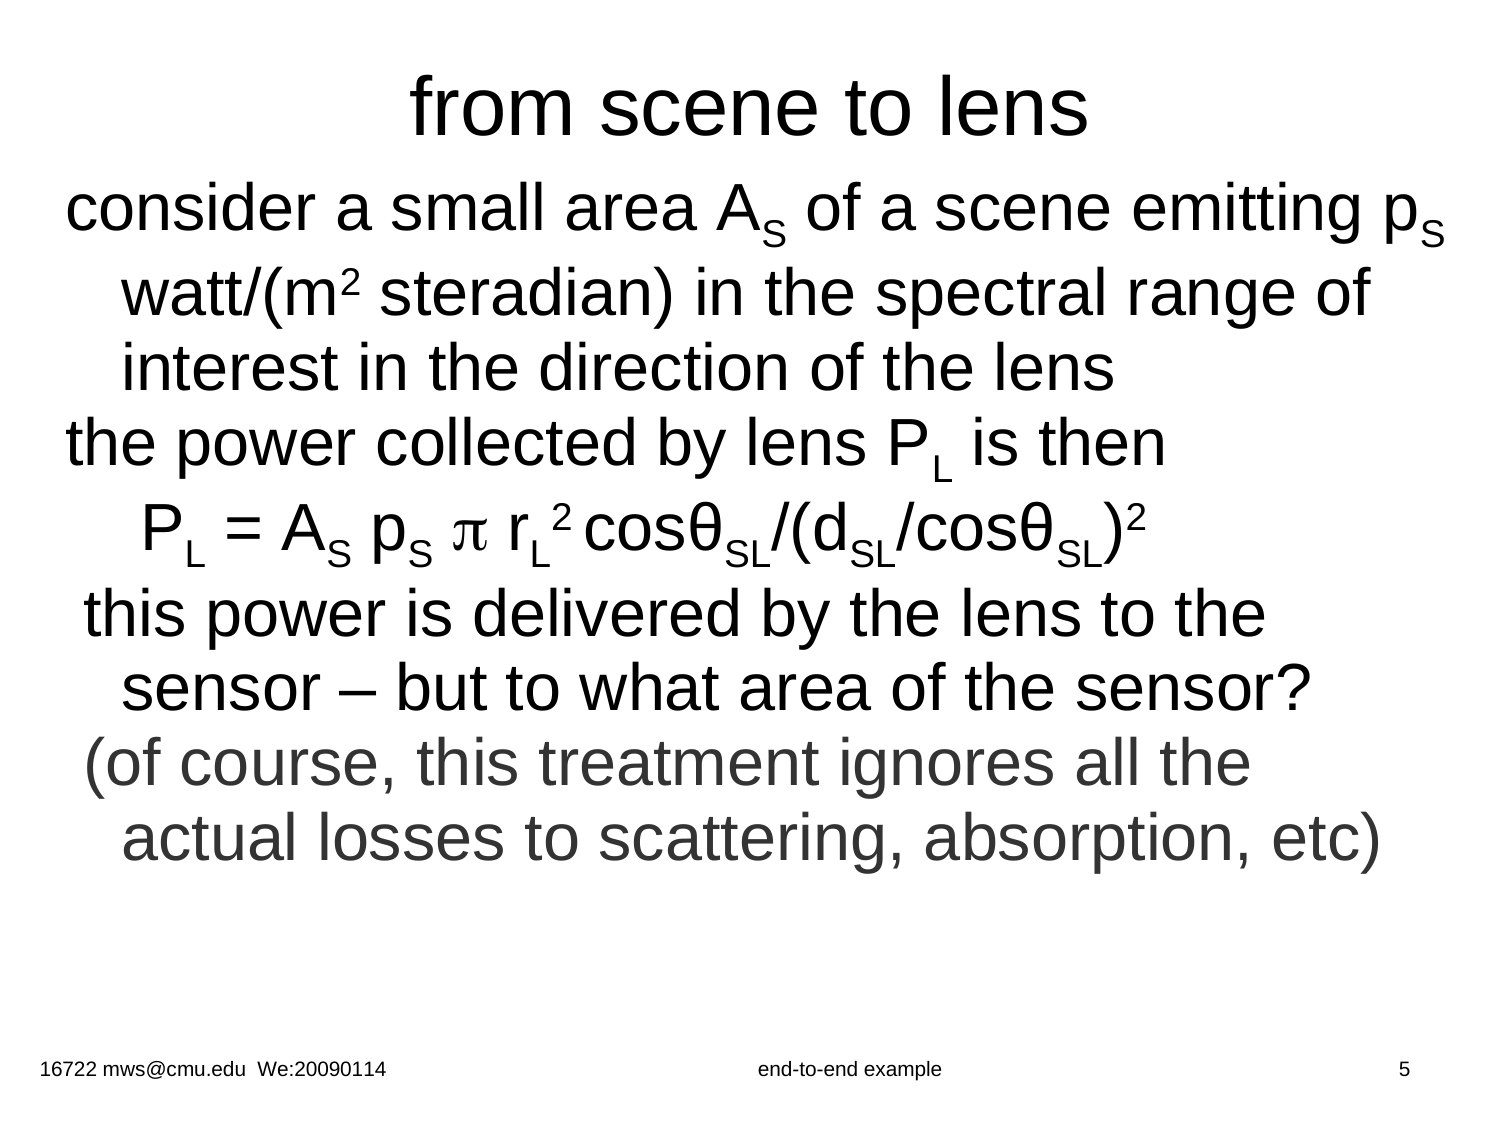

# from scene to lens
consider a small area AS of a scene emitting pS watt/(m2 steradian) in the spectral range of interest in the direction of the lens
the power collected by lens PL is then
PL = AS pS  rL2 cosθSL/(dSL/cosθSL)2
 this power is delivered by the lens to the sensor – but to what area of the sensor?
 (of course, this treatment ignores all the actual losses to scattering, absorption, etc)
 (and for now ignore that pS = pS[θSL])
16722 mws@cmu.edu We:20090114
end-to-end example
5